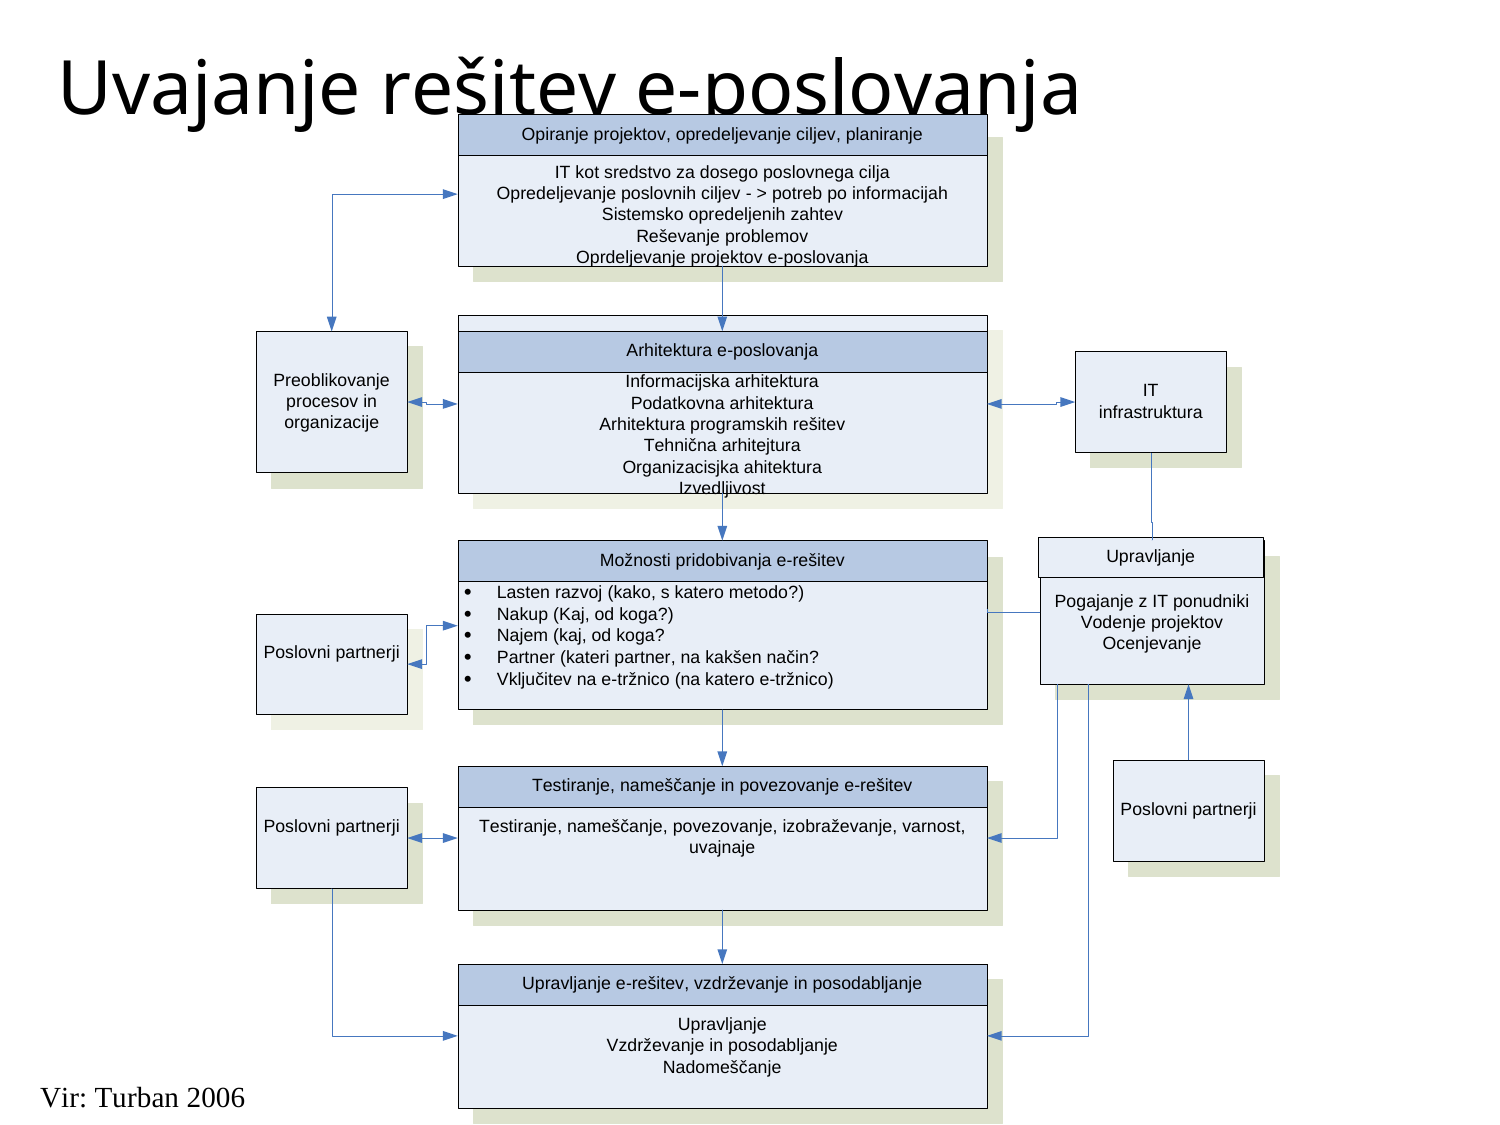

# Uvajanje rešitev e-poslovanja
Vir: Turban 2006